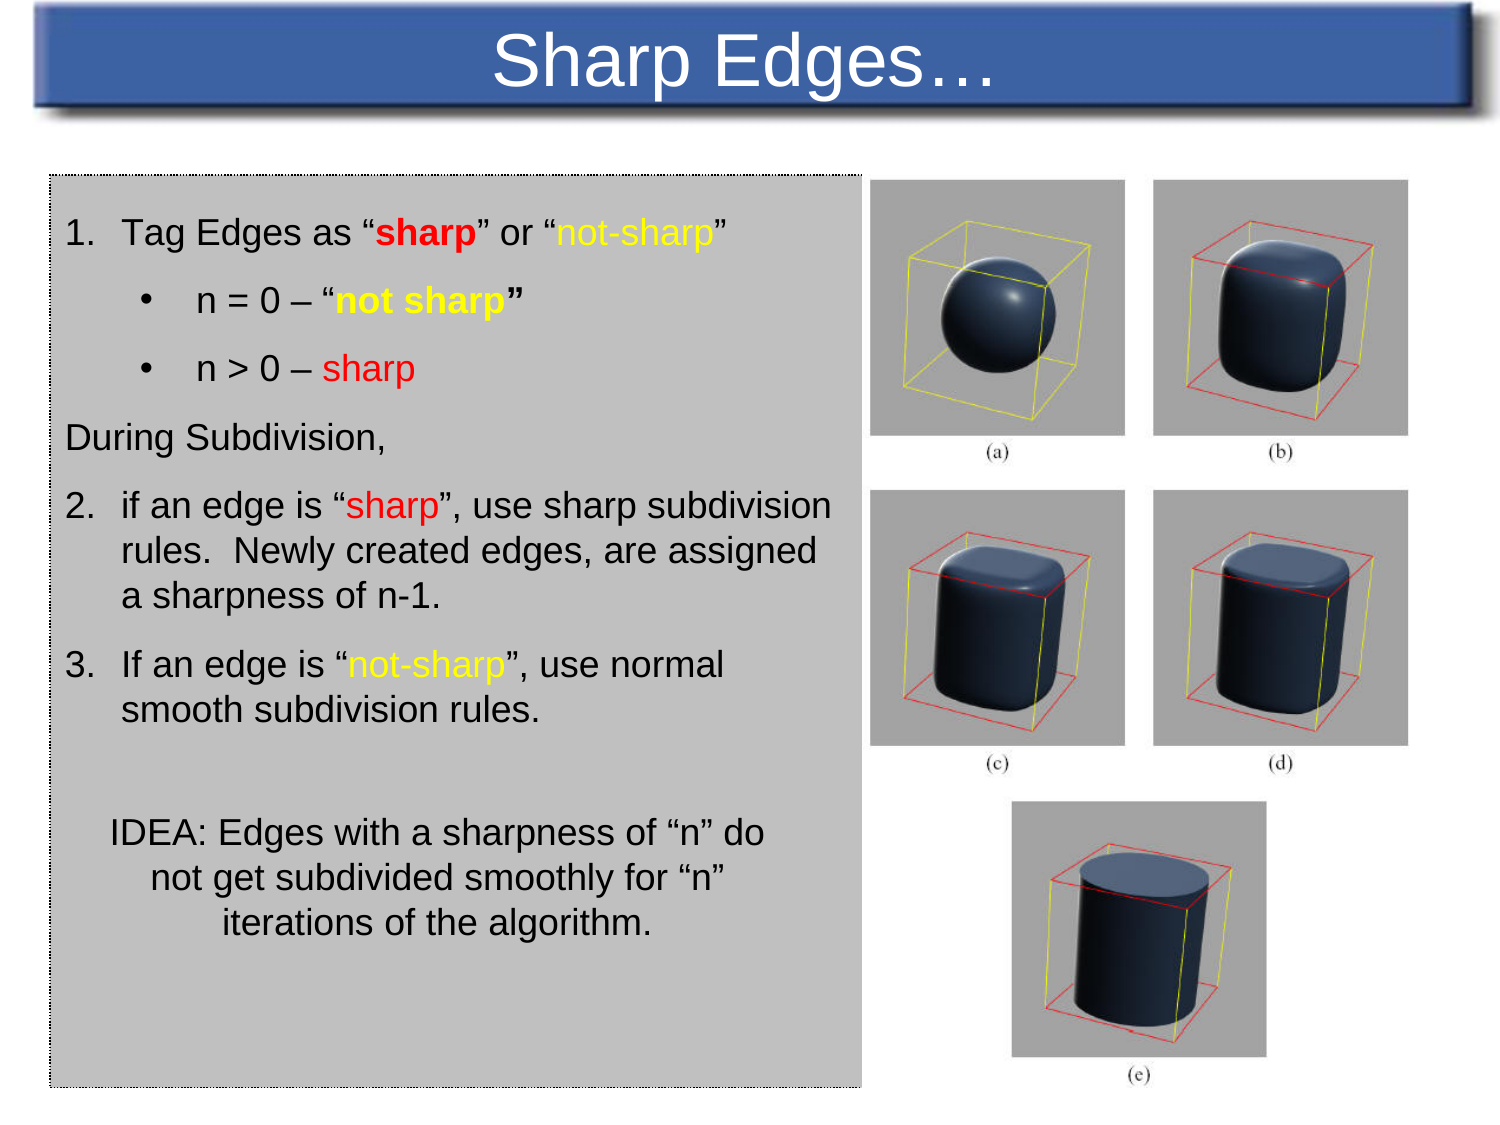

# Sharp Edges…
Tag Edges as “sharp” or “not-sharp”
n = 0 – “not sharp”
n > 0 – sharp
During Subdivision,
if an edge is “sharp”, use sharp subdivision rules. Newly created edges, are assigned a sharpness of n-1.
If an edge is “not-sharp”, use normal smooth subdivision rules.
IDEA: Edges with a sharpness of “n” do not get subdivided smoothly for “n” iterations of the algorithm.